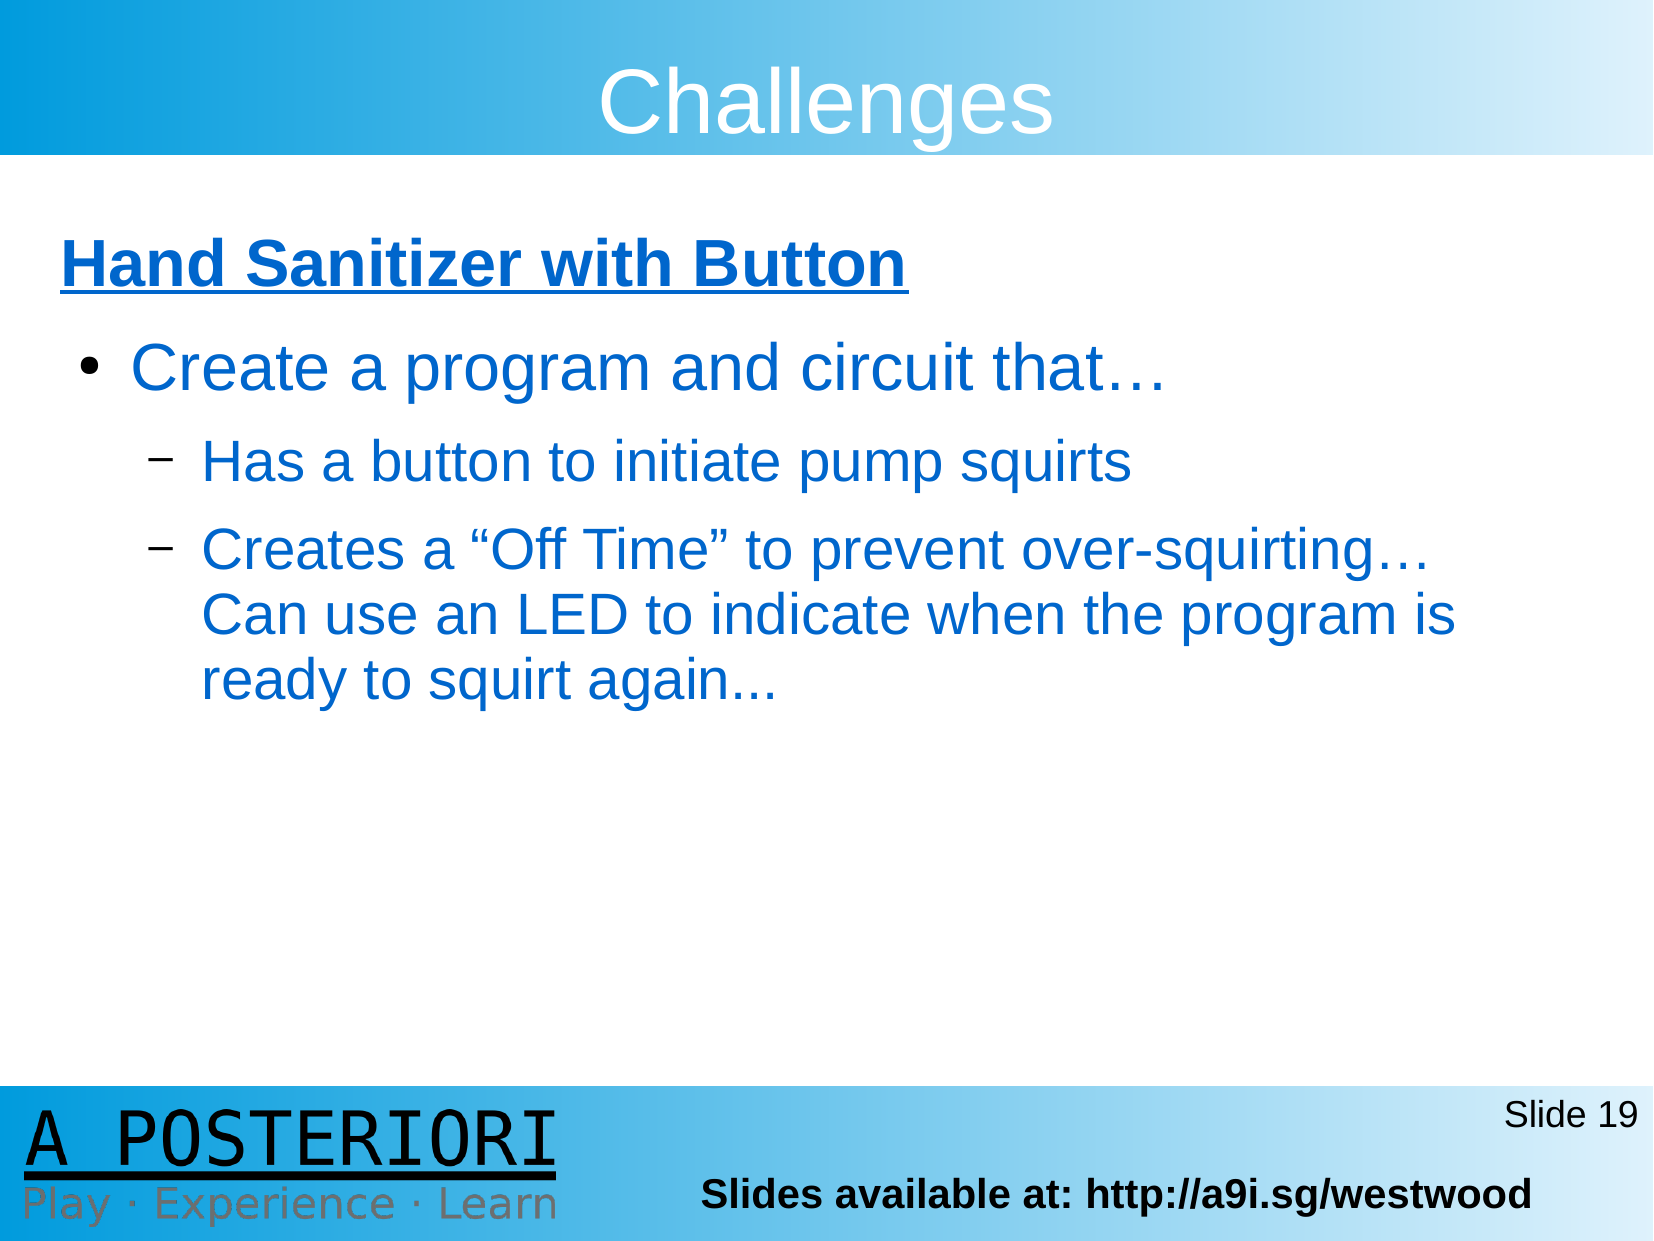

# Challenges
Hand Sanitizer with Button
Create a program and circuit that…
Has a button to initiate pump squirts
Creates a “Off Time” to prevent over-squirting…
Can use an LED to indicate when the program is ready to squirt again...